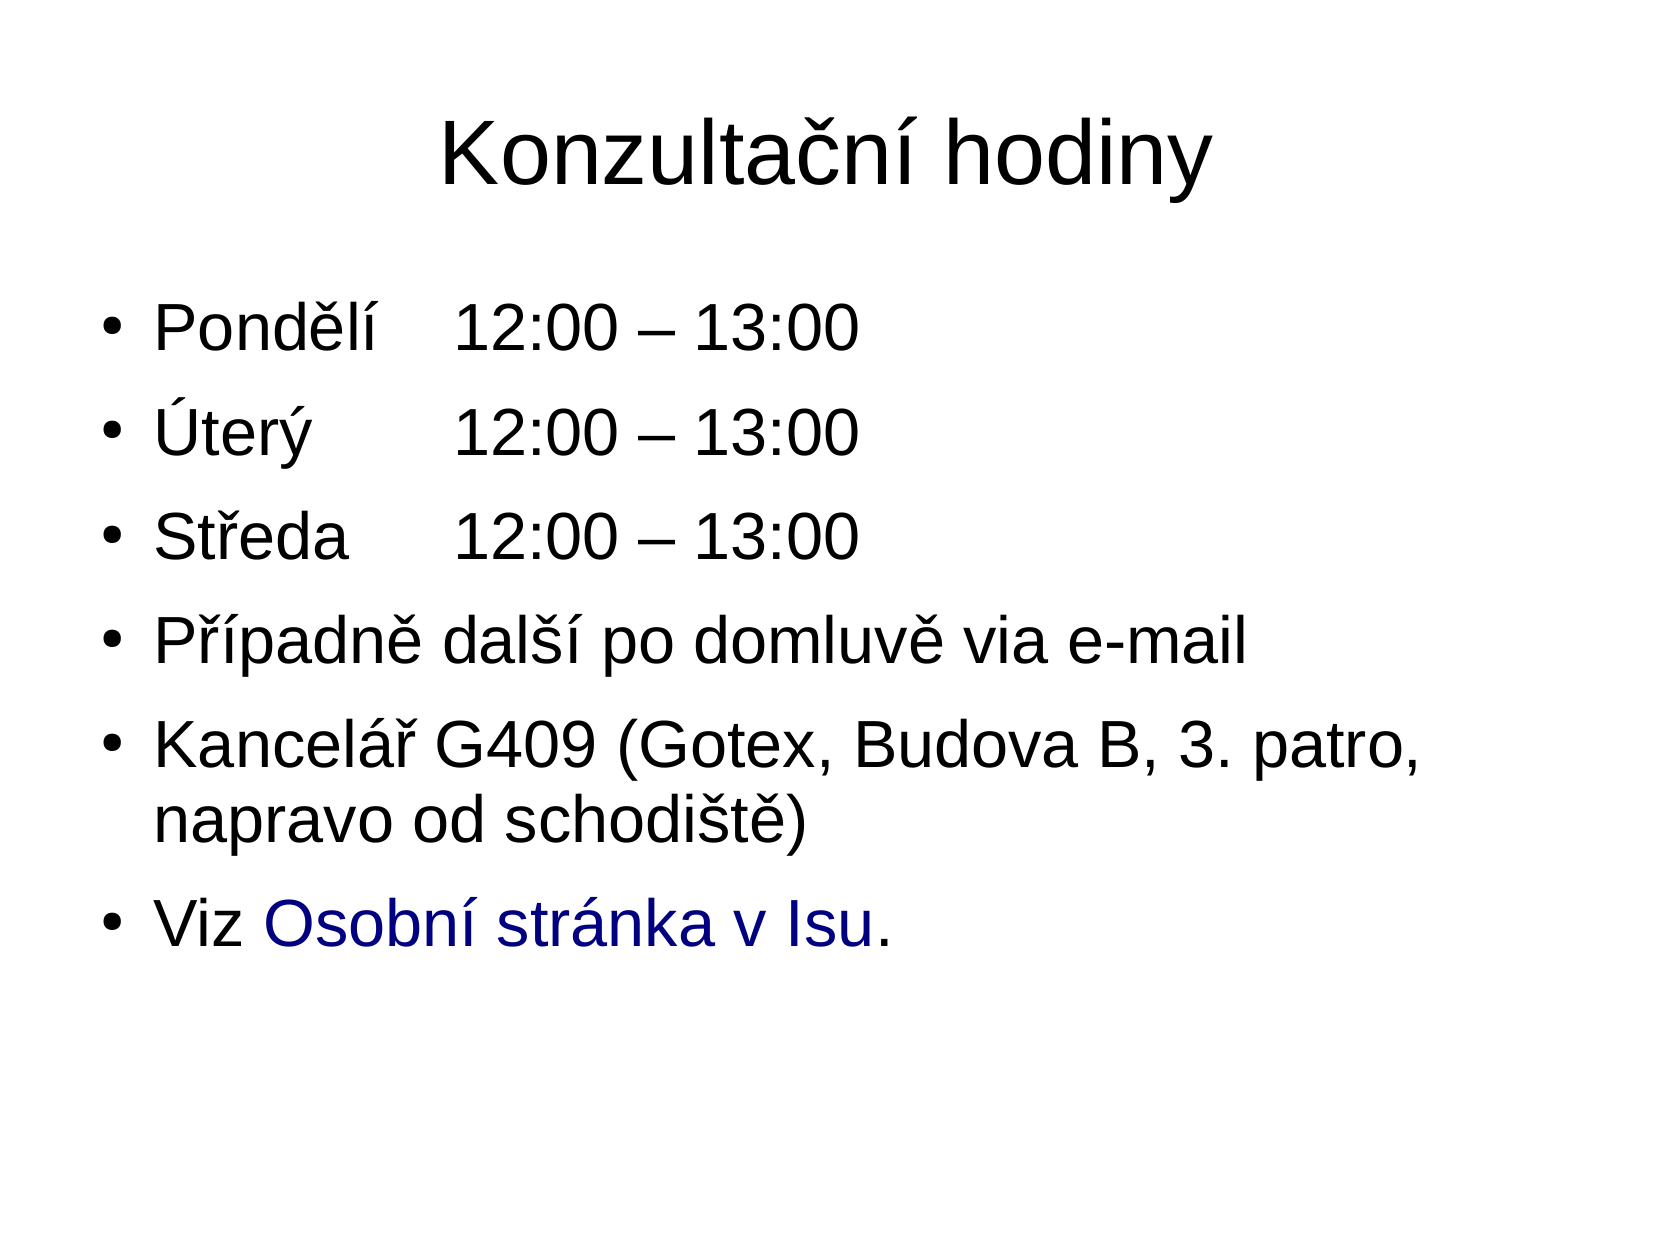

# Konzultační hodiny
Pondělí	12:00 – 13:00
Úterý		12:00 – 13:00
Středa		12:00 – 13:00
Případně další po domluvě via e-mail
Kancelář G409 (Gotex, Budova B, 3. patro, napravo od schodiště)
Viz Osobní stránka v Isu.